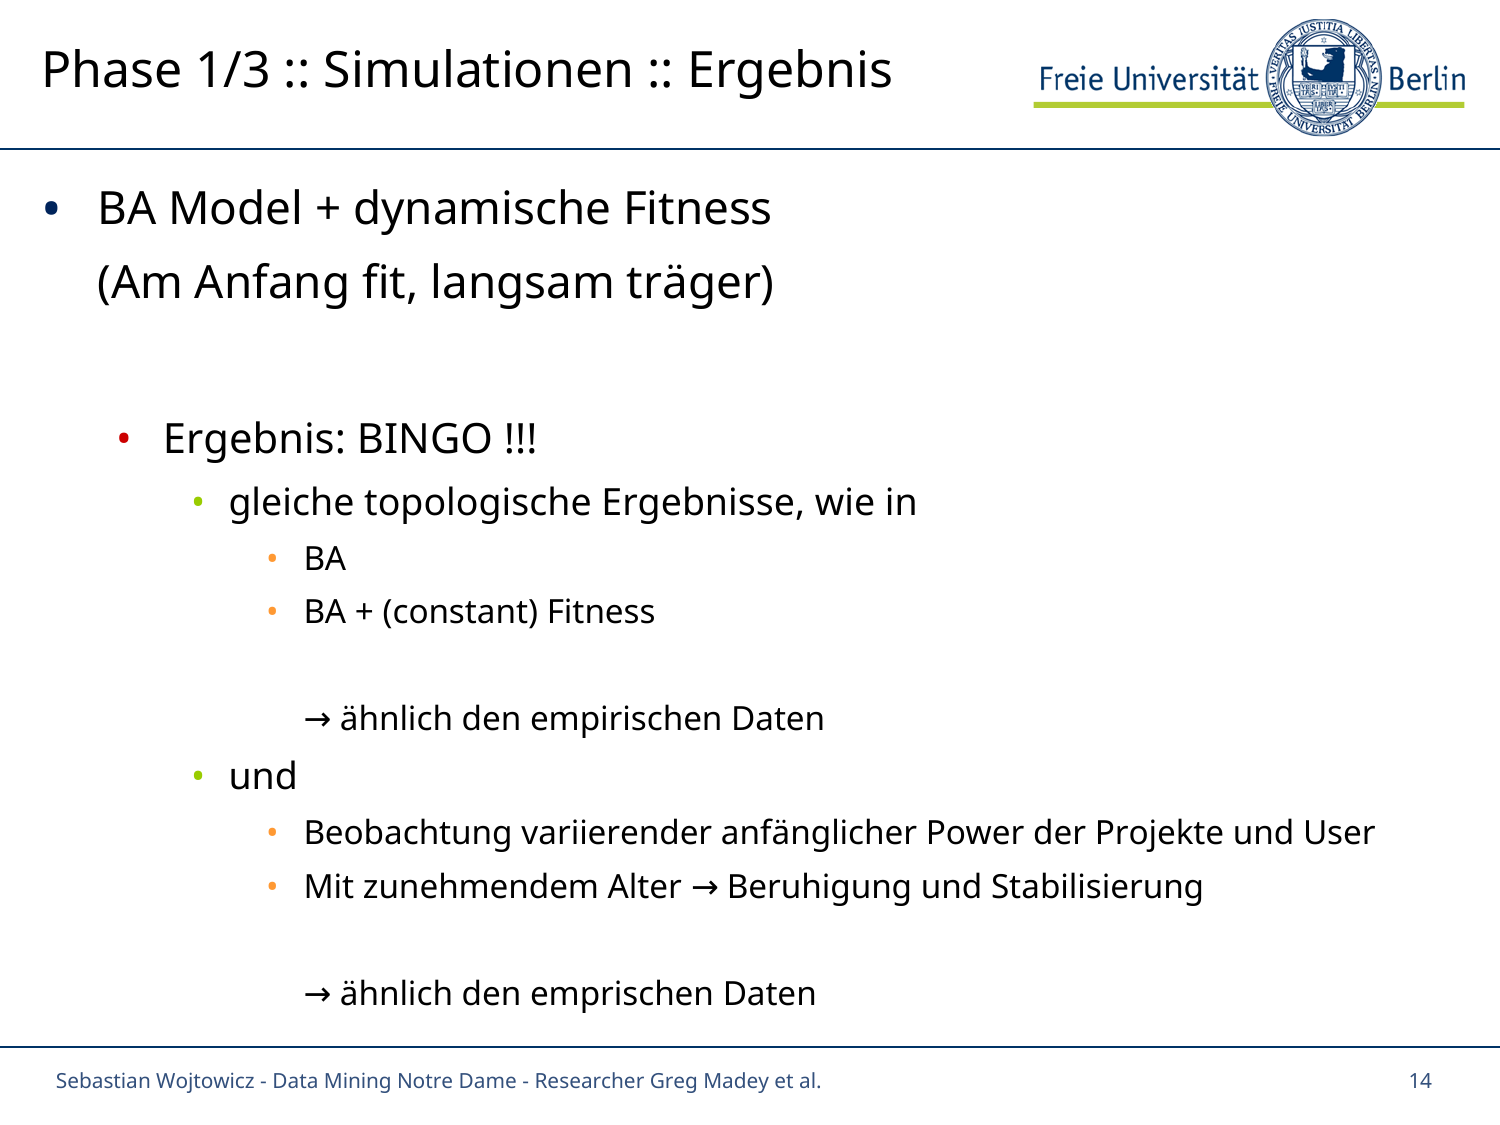

# Phase 1/3 :: Simulationen :: Ergebnis
BA Model + dynamische Fitness
(Am Anfang fit, langsam träger)
Ergebnis: BINGO !!!
gleiche topologische Ergebnisse, wie in
BA
BA + (constant) Fitness
→ ähnlich den empirischen Daten
und
Beobachtung variierender anfänglicher Power der Projekte und User
Mit zunehmendem Alter → Beruhigung und Stabilisierung
→ ähnlich den emprischen Daten
Sebastian Wojtowicz - Data Mining Notre Dame - Researcher Greg Madey et al.
14